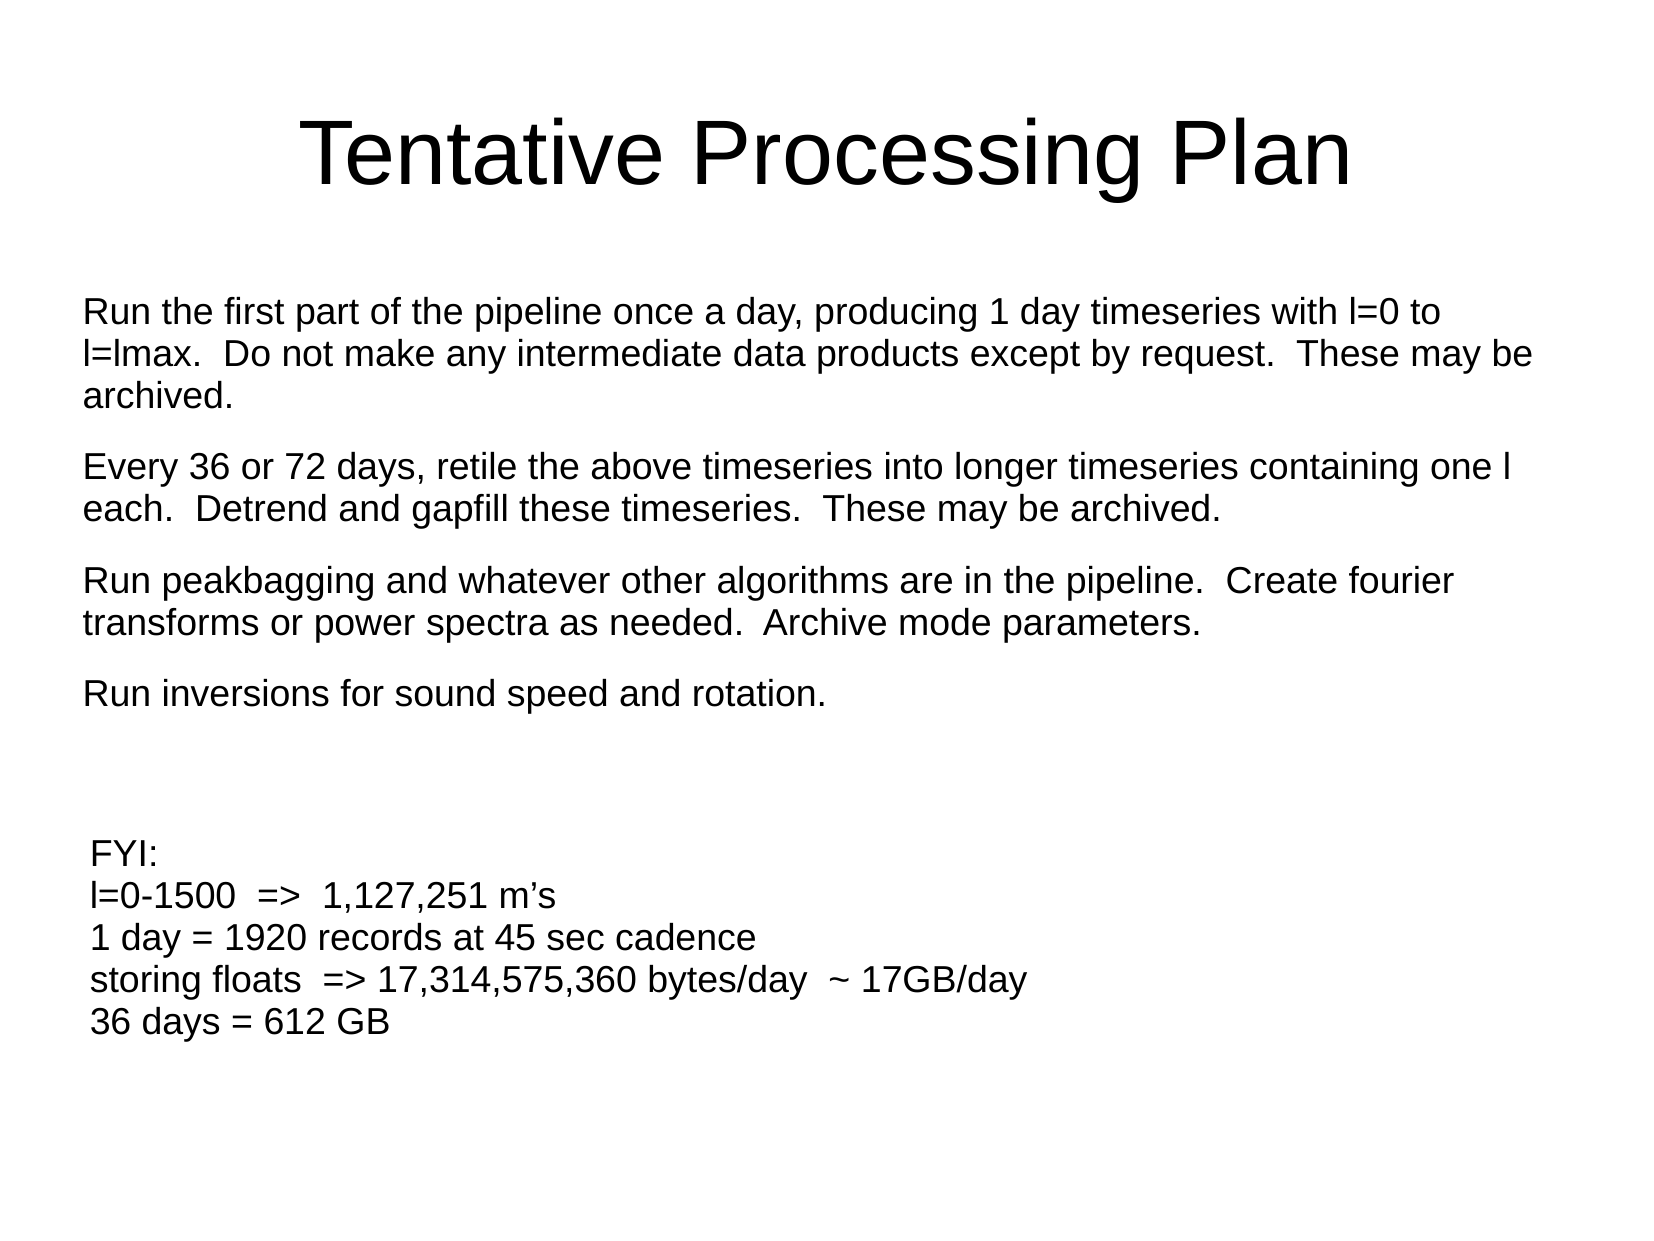

# Tentative Processing Plan
Run the first part of the pipeline once a day, producing 1 day timeseries with l=0 to l=lmax. Do not make any intermediate data products except by request. These may be archived.
Every 36 or 72 days, retile the above timeseries into longer timeseries containing one l each. Detrend and gapfill these timeseries. These may be archived.
Run peakbagging and whatever other algorithms are in the pipeline. Create fourier transforms or power spectra as needed. Archive mode parameters.
Run inversions for sound speed and rotation.
FYI:
l=0-1500 => 1,127,251 m’s
1 day = 1920 records at 45 sec cadence
storing floats => 17,314,575,360 bytes/day ~ 17GB/day
36 days = 612 GB